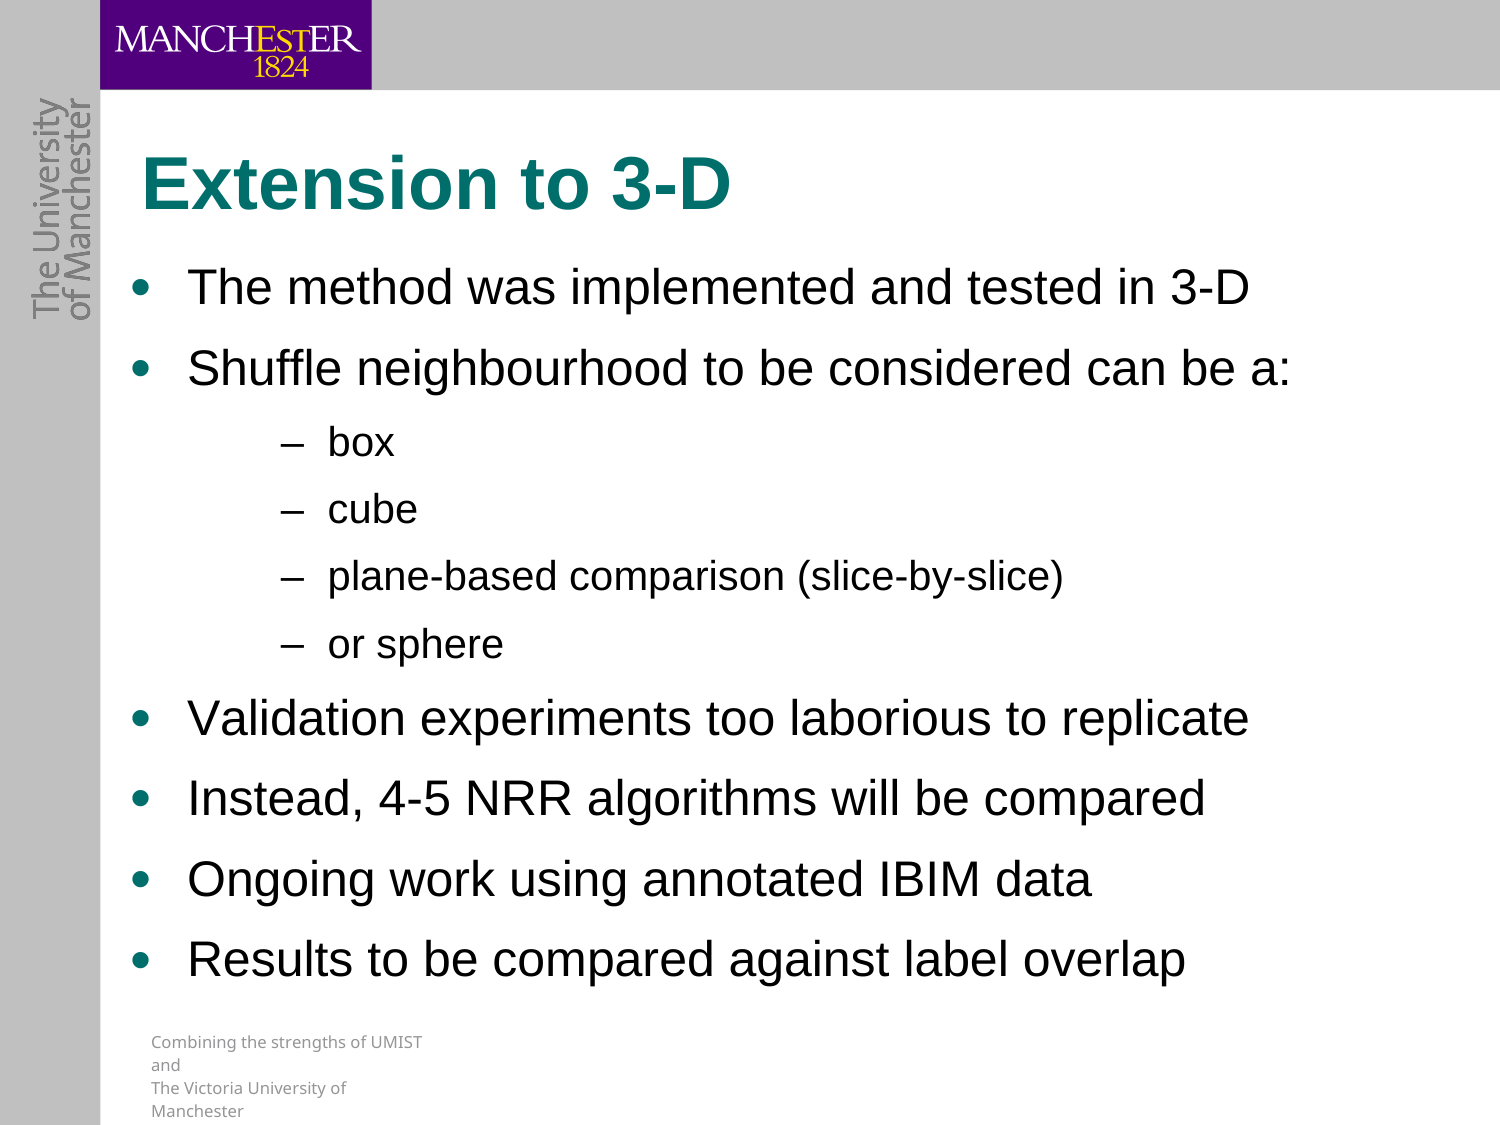

# Extension to 3-D
The method was implemented and tested in 3-D
Shuffle neighbourhood to be considered can be a:
box
cube
plane-based comparison (slice-by-slice)
or sphere
Validation experiments too laborious to replicate
Instead, 4-5 NRR algorithms will be compared
Ongoing work using annotated IBIM data
Results to be compared against label overlap